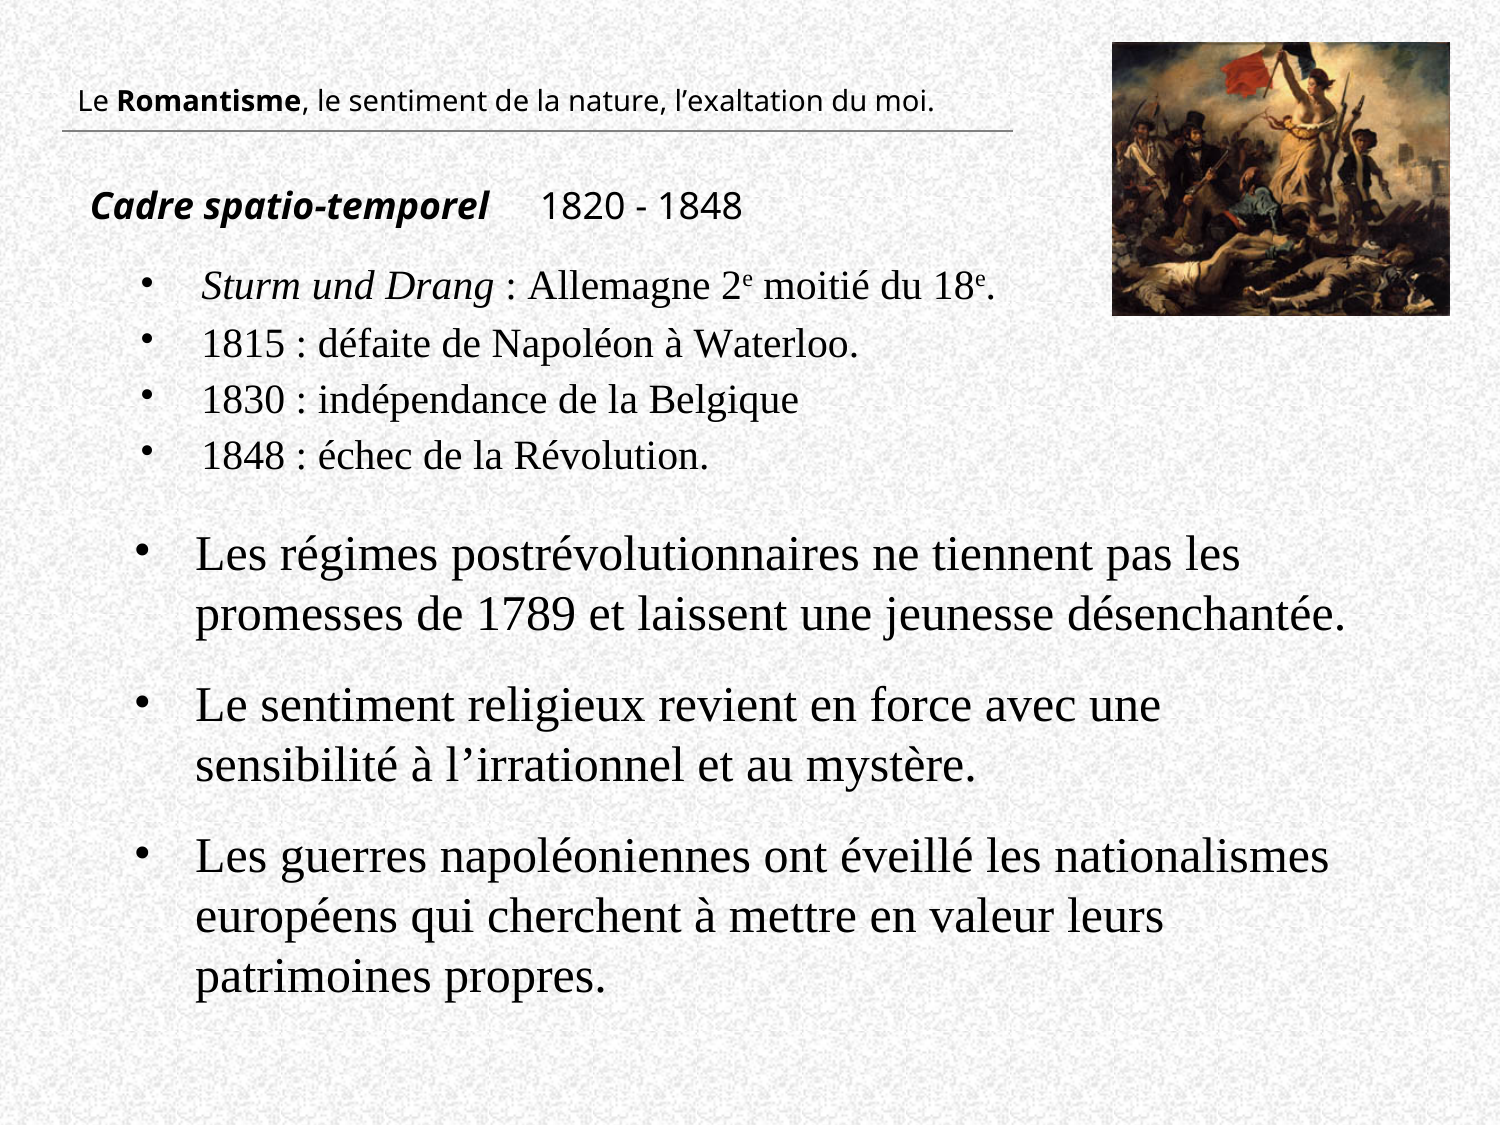

Le Romantisme, le sentiment de la nature, l’exaltation du moi.
Cadre spatio-temporel	1820 - 1848
Sturm und Drang : Allemagne 2e moitié du 18e.
1815 : défaite de Napoléon à Waterloo.
1830 : indépendance de la Belgique
1848 : échec de la Révolution.
Les régimes postrévolutionnaires ne tiennent pas les promesses de 1789 et laissent une jeunesse désenchantée.
Le sentiment religieux revient en force avec une sensibilité à l’irrationnel et au mystère.
Les guerres napoléoniennes ont éveillé les nationalismes européens qui cherchent à mettre en valeur leurs patrimoines propres.